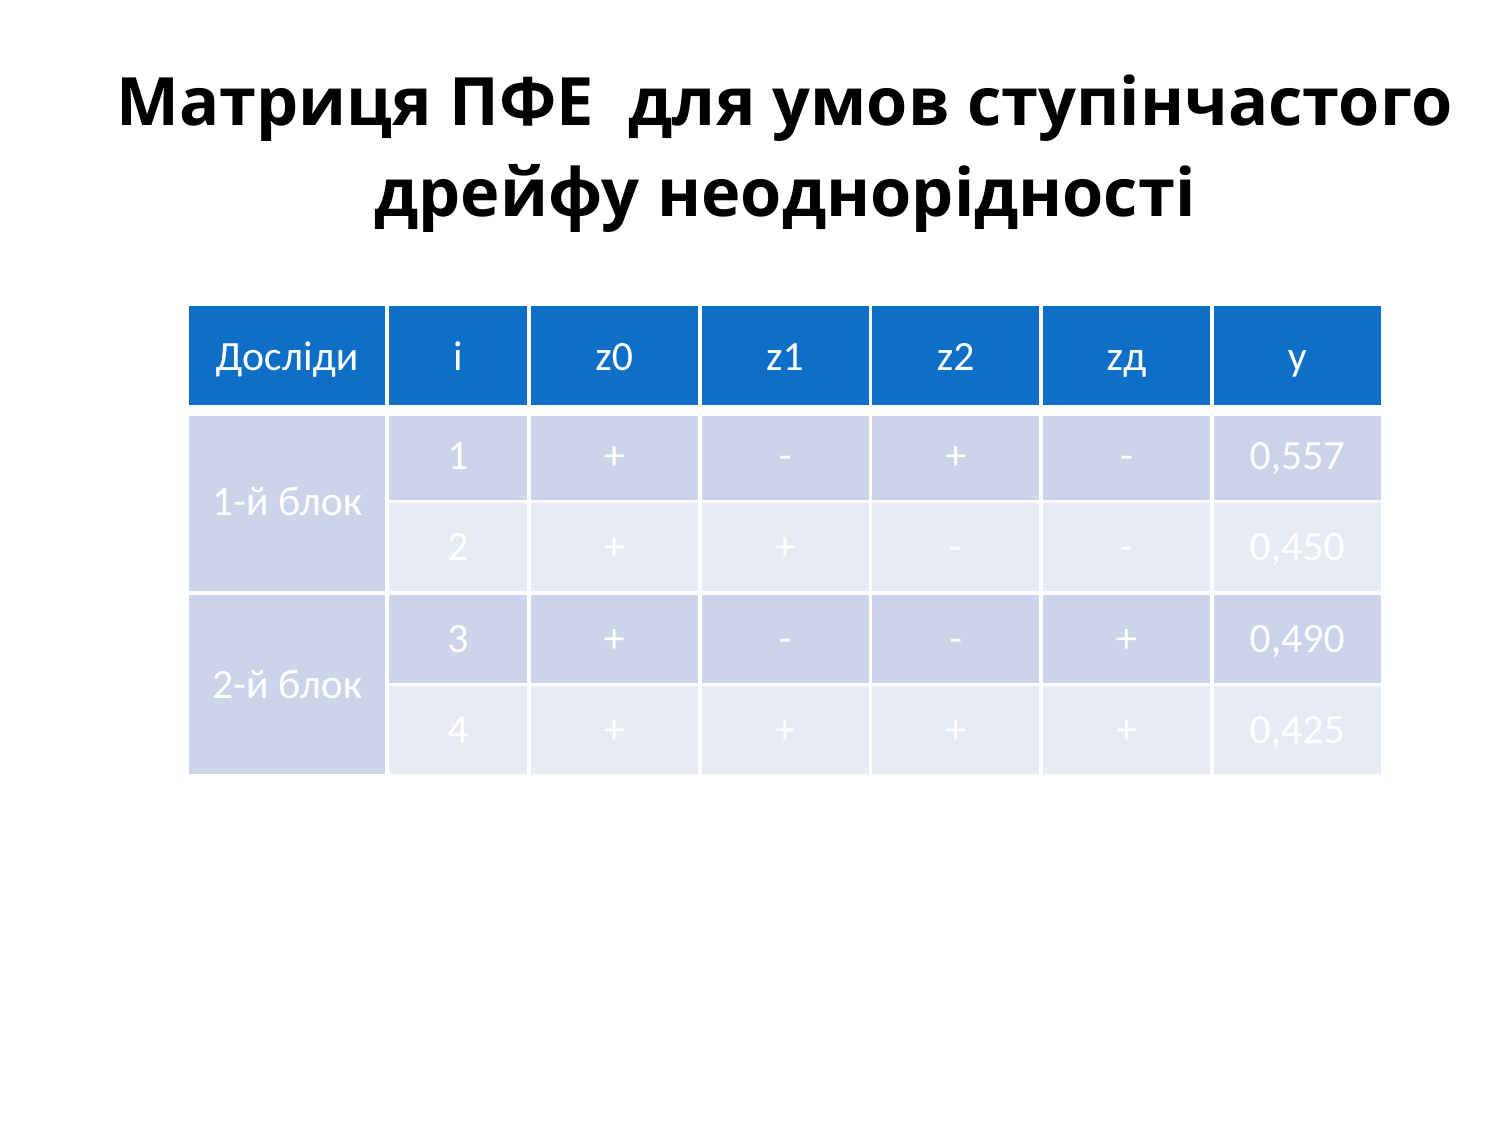

Матриця ПФЕ для умов ступінчастого дрейфу неоднорідності
| Досліди | і | z0 | z1 | z2 | zд | y |
| --- | --- | --- | --- | --- | --- | --- |
| 1-й блок | 1 | + | - | + | - | 0,557 |
| | 2 | + | + | - | - | 0,450 |
| 2-й блок | 3 | + | - | - | + | 0,490 |
| | 4 | + | + | + | + | 0,425 |